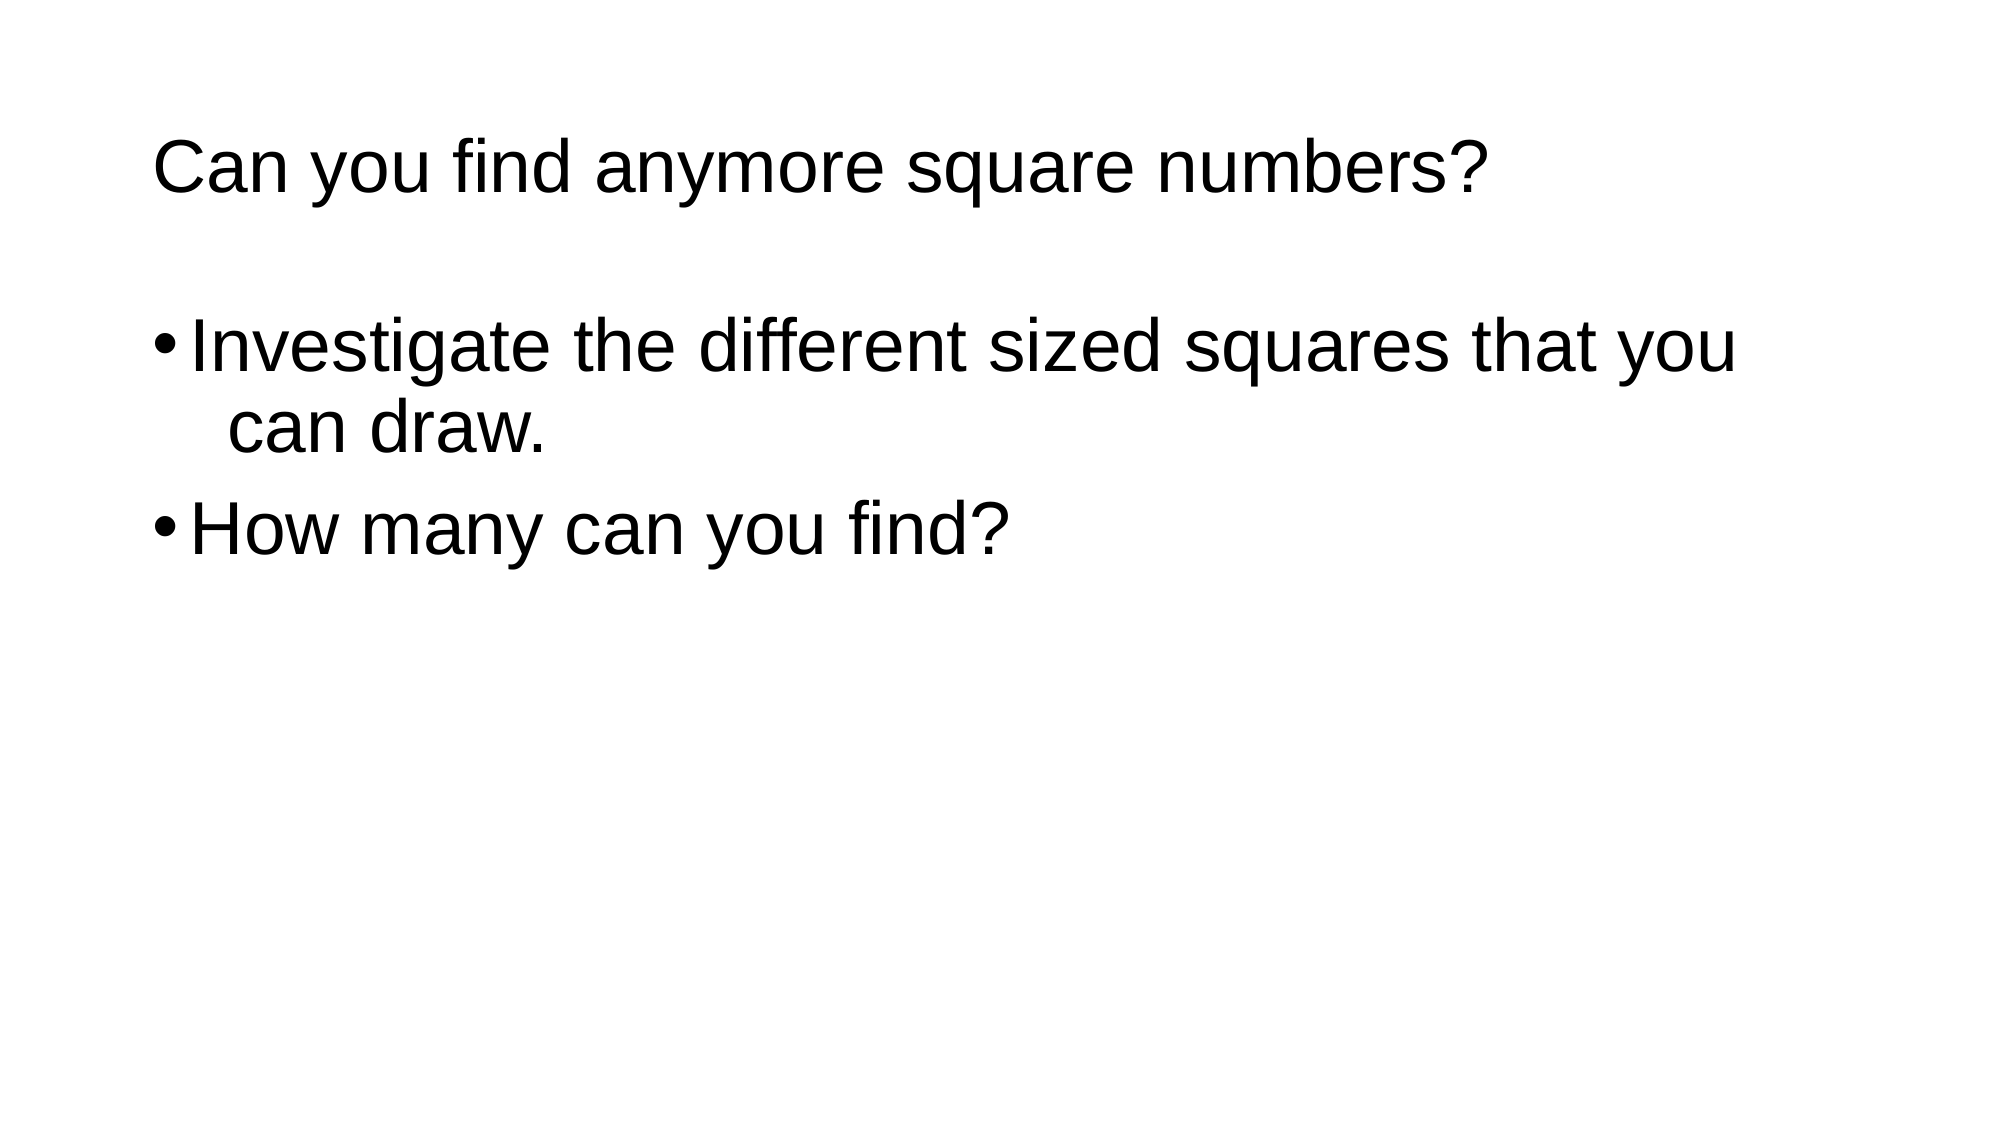

# Can you find anymore square numbers?
Investigate the different sized squares that you can draw.
How many can you find?